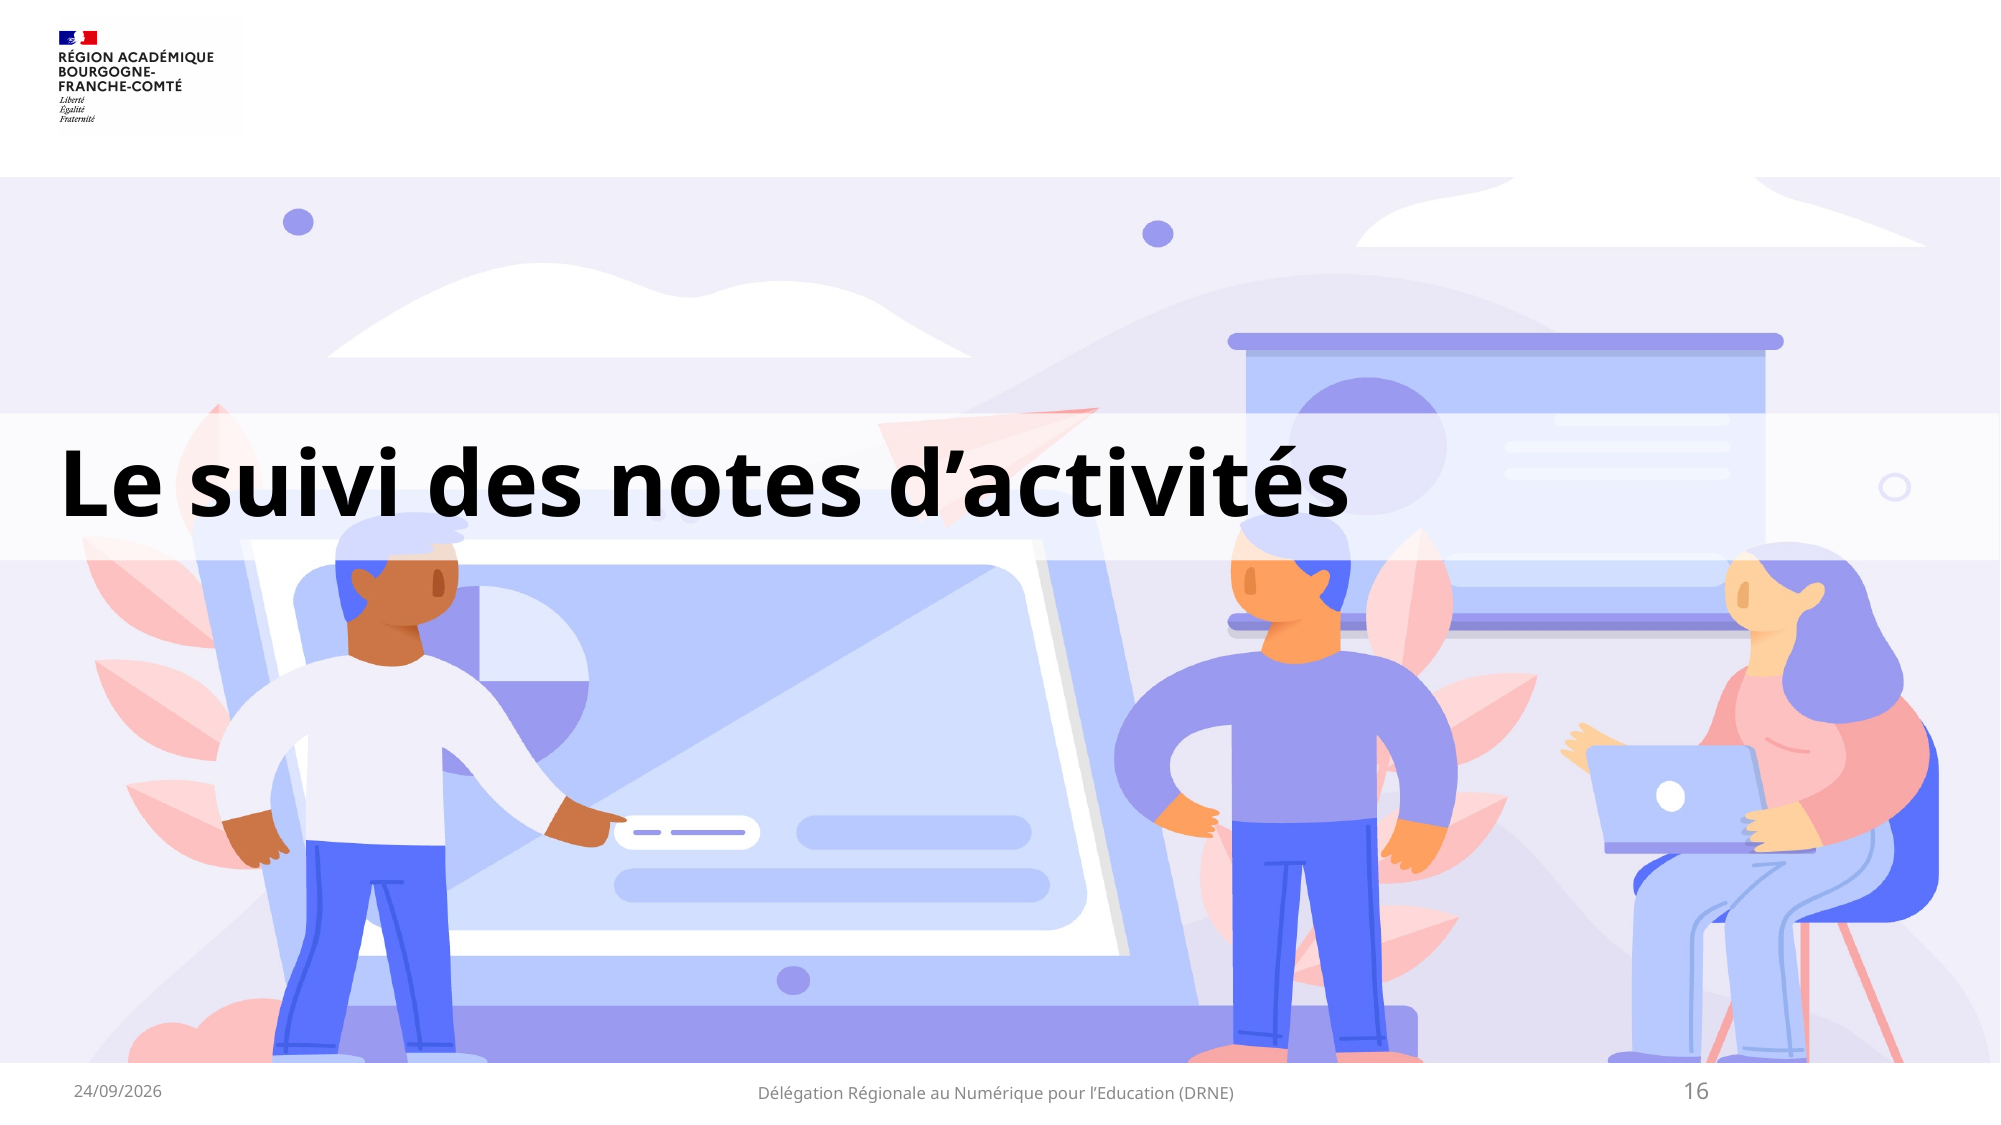

# Le suivi des notes d’activités
Délégation Régionale au Numérique pour l’Education (DRNE)